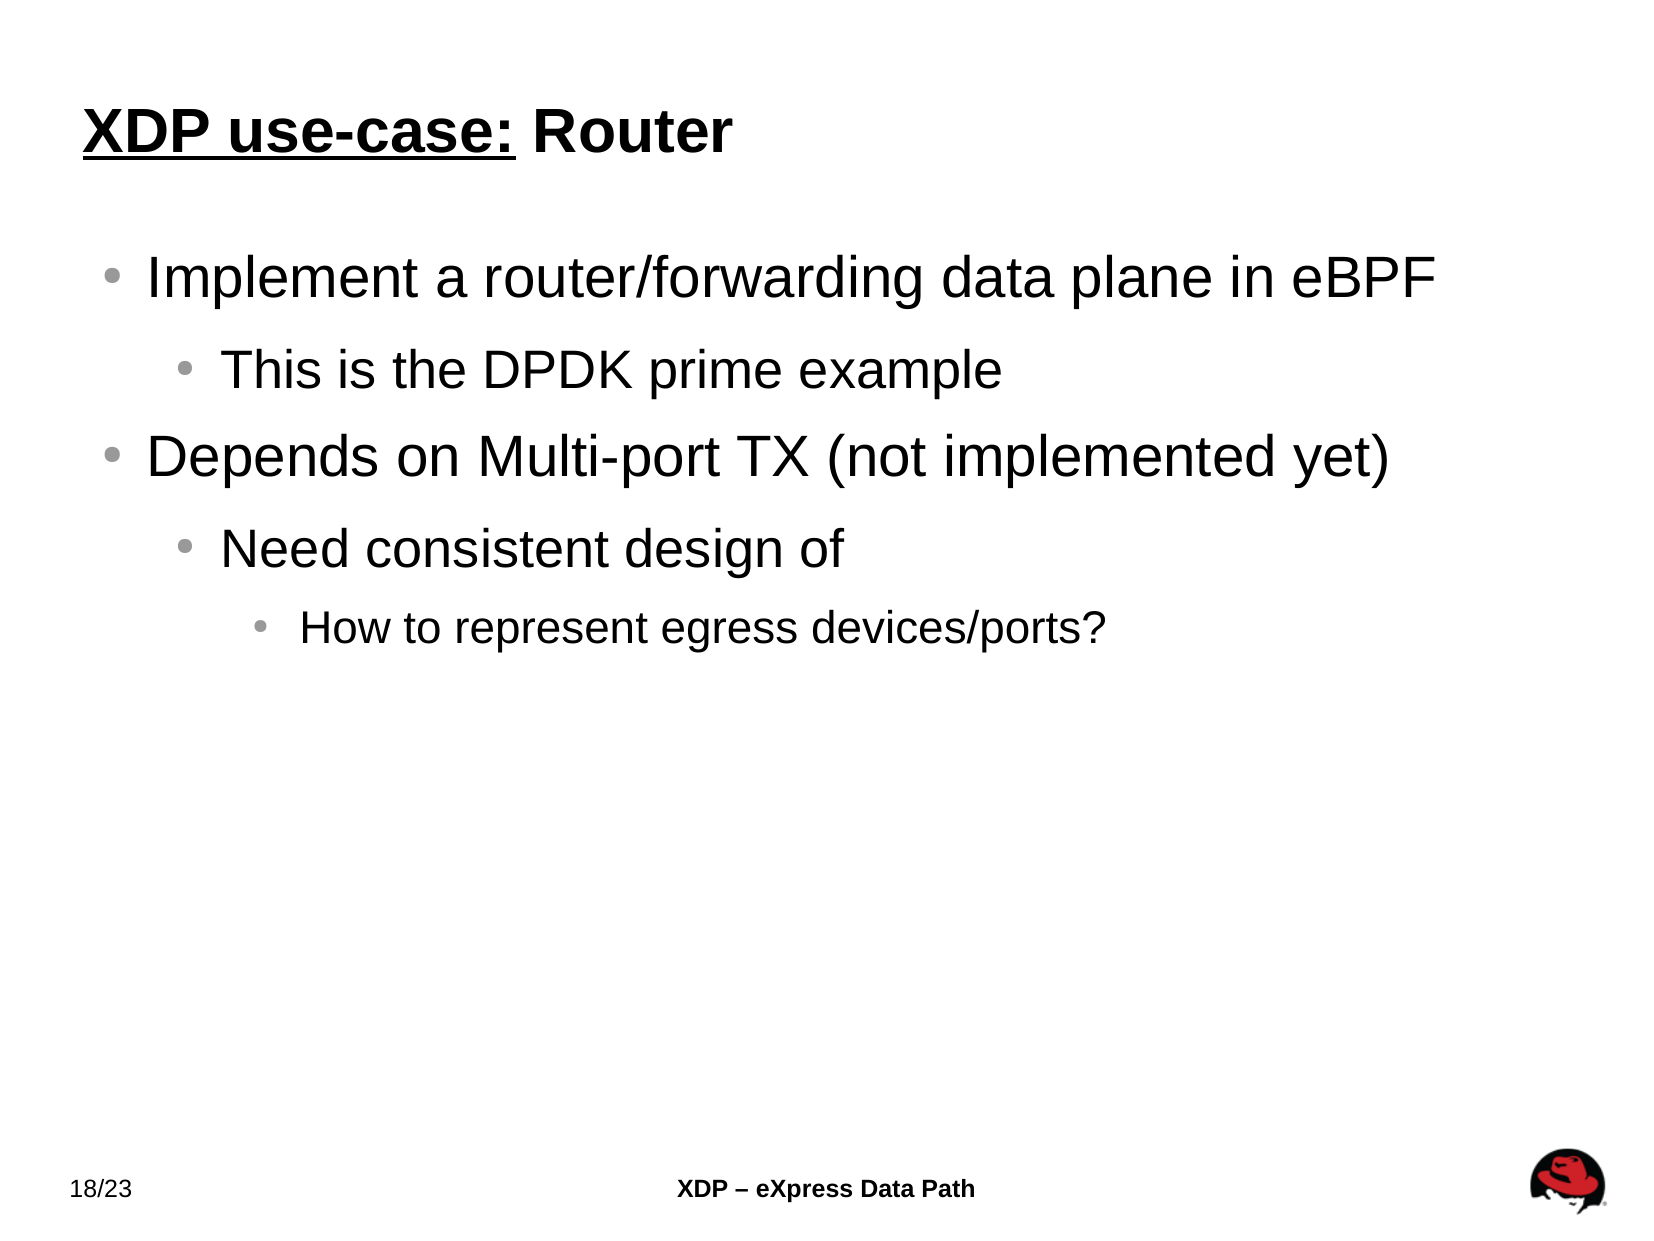

# XDP use-case: Router
Implement a router/forwarding data plane in eBPF
This is the DPDK prime example
Depends on Multi-port TX (not implemented yet)
Need consistent design of
How to represent egress devices/ports?